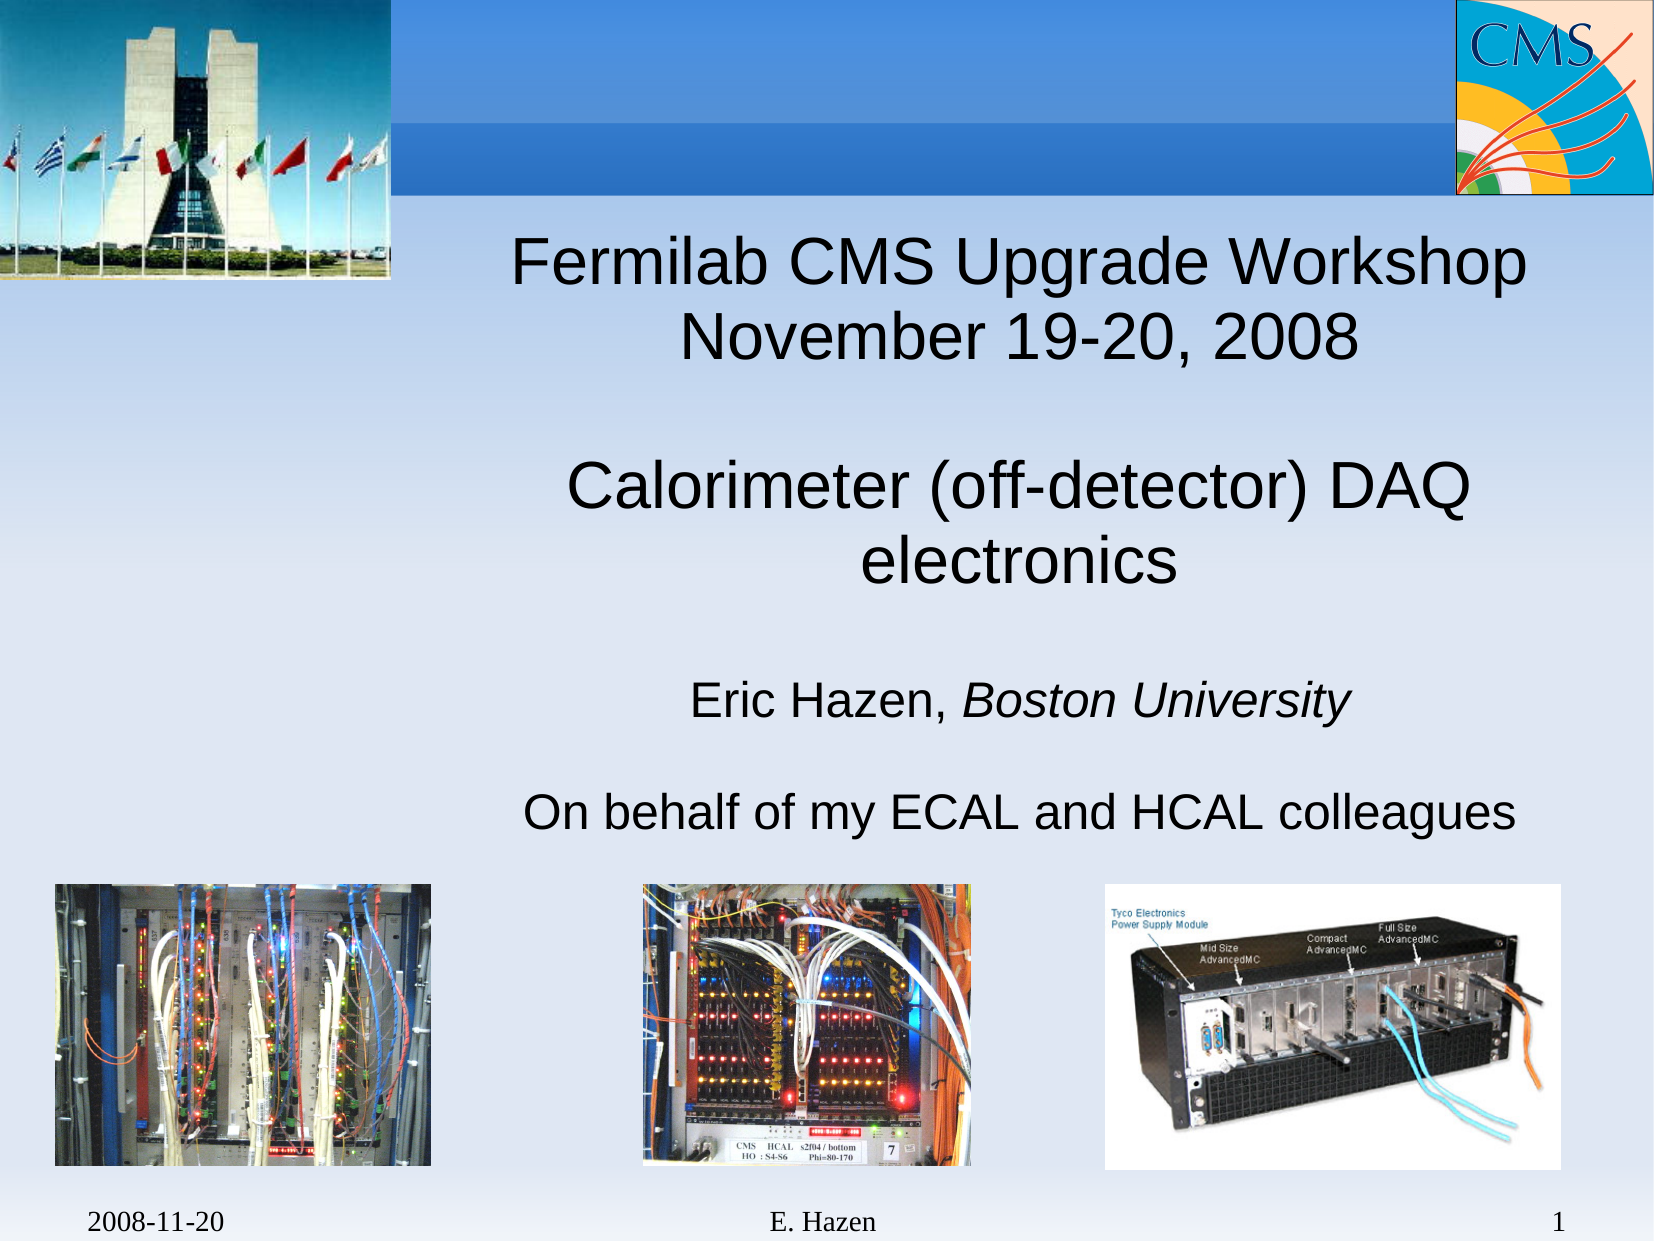

# Fermilab CMS Upgrade Workshop
November 19-20, 2008
Calorimeter (off-detector) DAQ electronics
Eric Hazen, Boston University
On behalf of my ECAL and HCAL colleagues
2008-11-20
E. Hazen
1